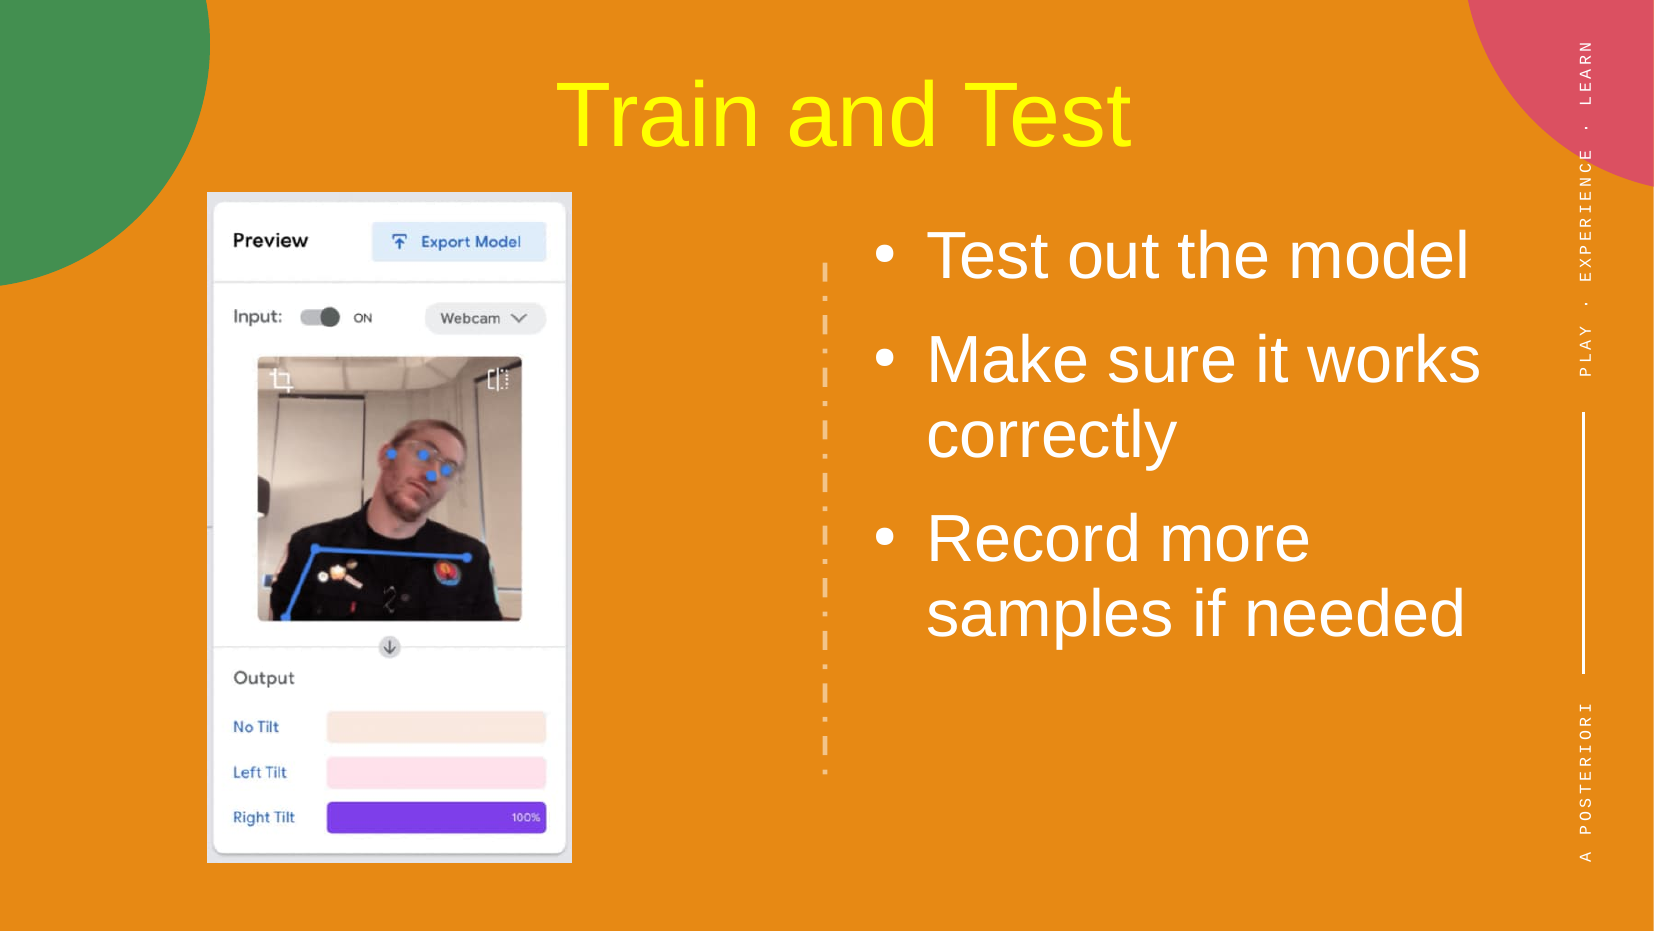

# Train and Test
Test out the model
Make sure it works correctly
Record more samples if needed